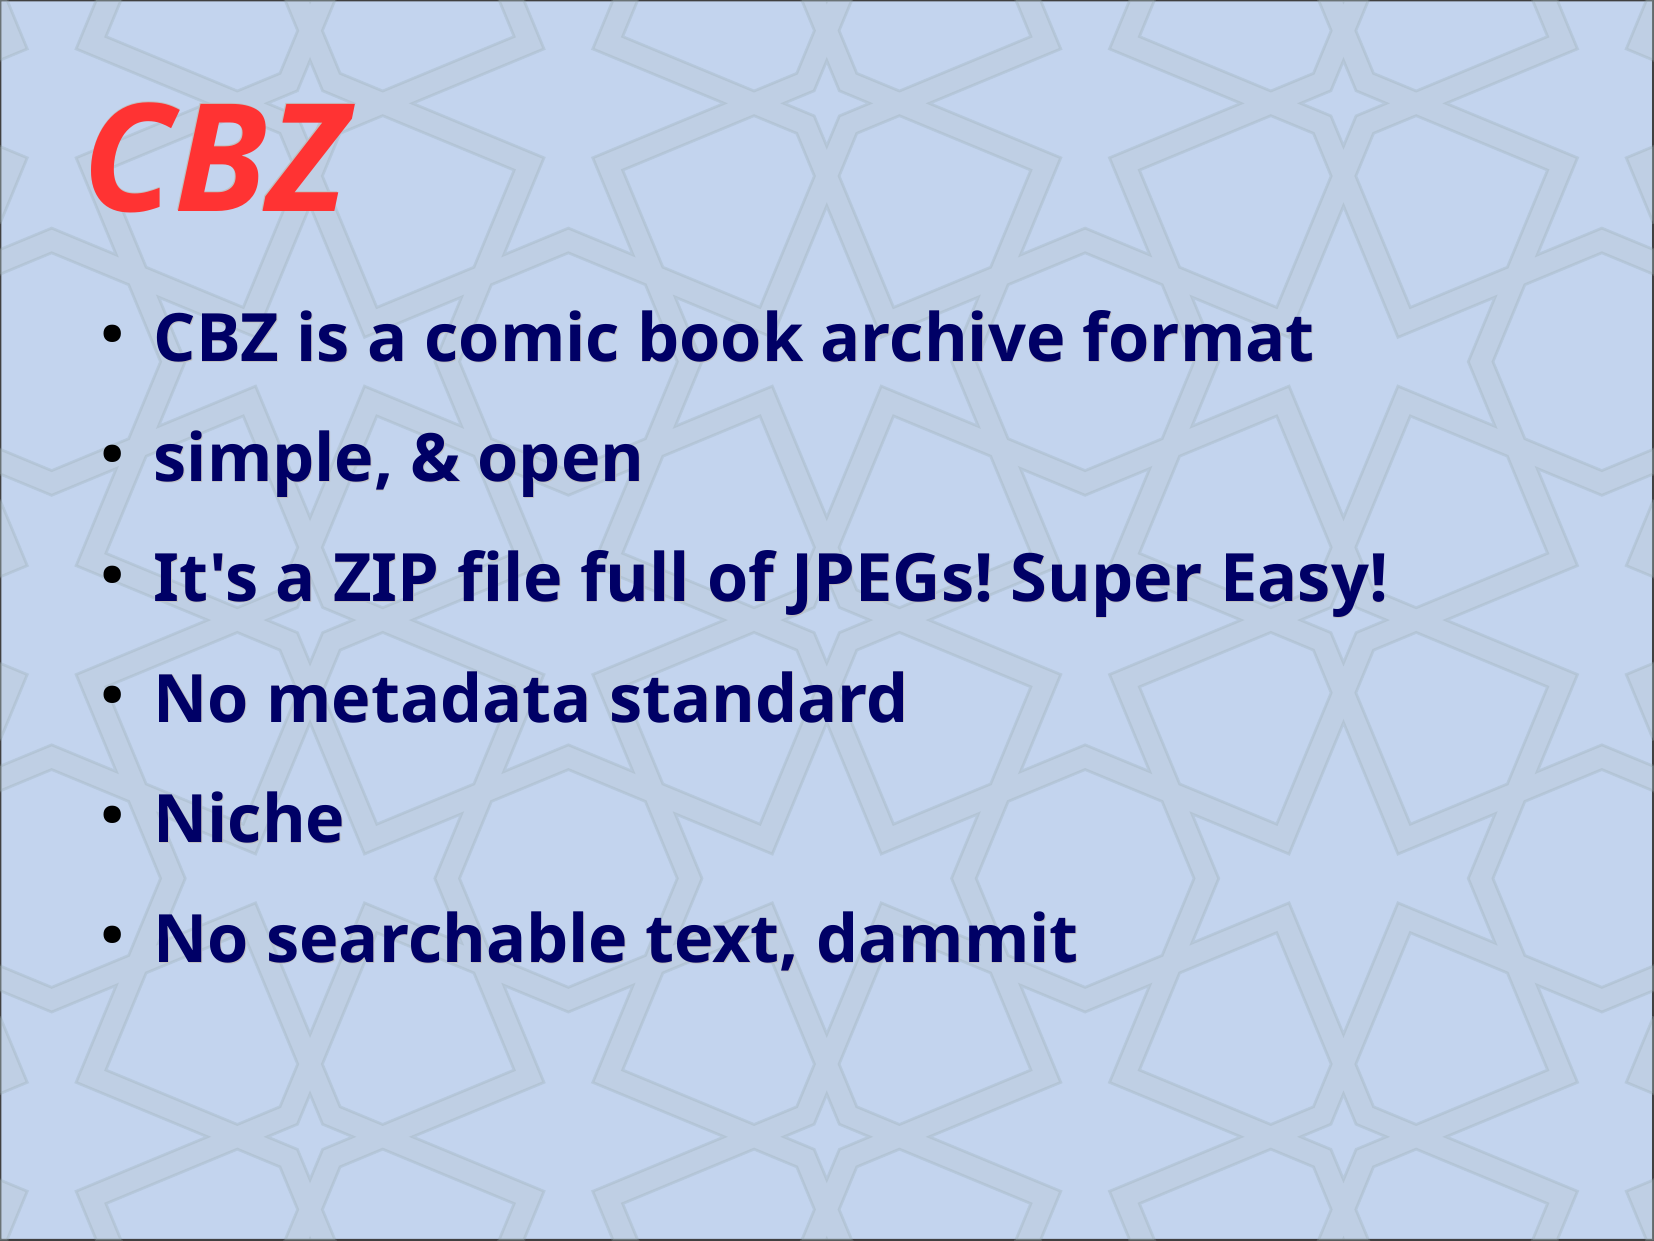

# CBZ
CBZ is a comic book archive format
simple, & open
It's a ZIP file full of JPEGs! Super Easy!
No metadata standard
Niche
No searchable text, dammit